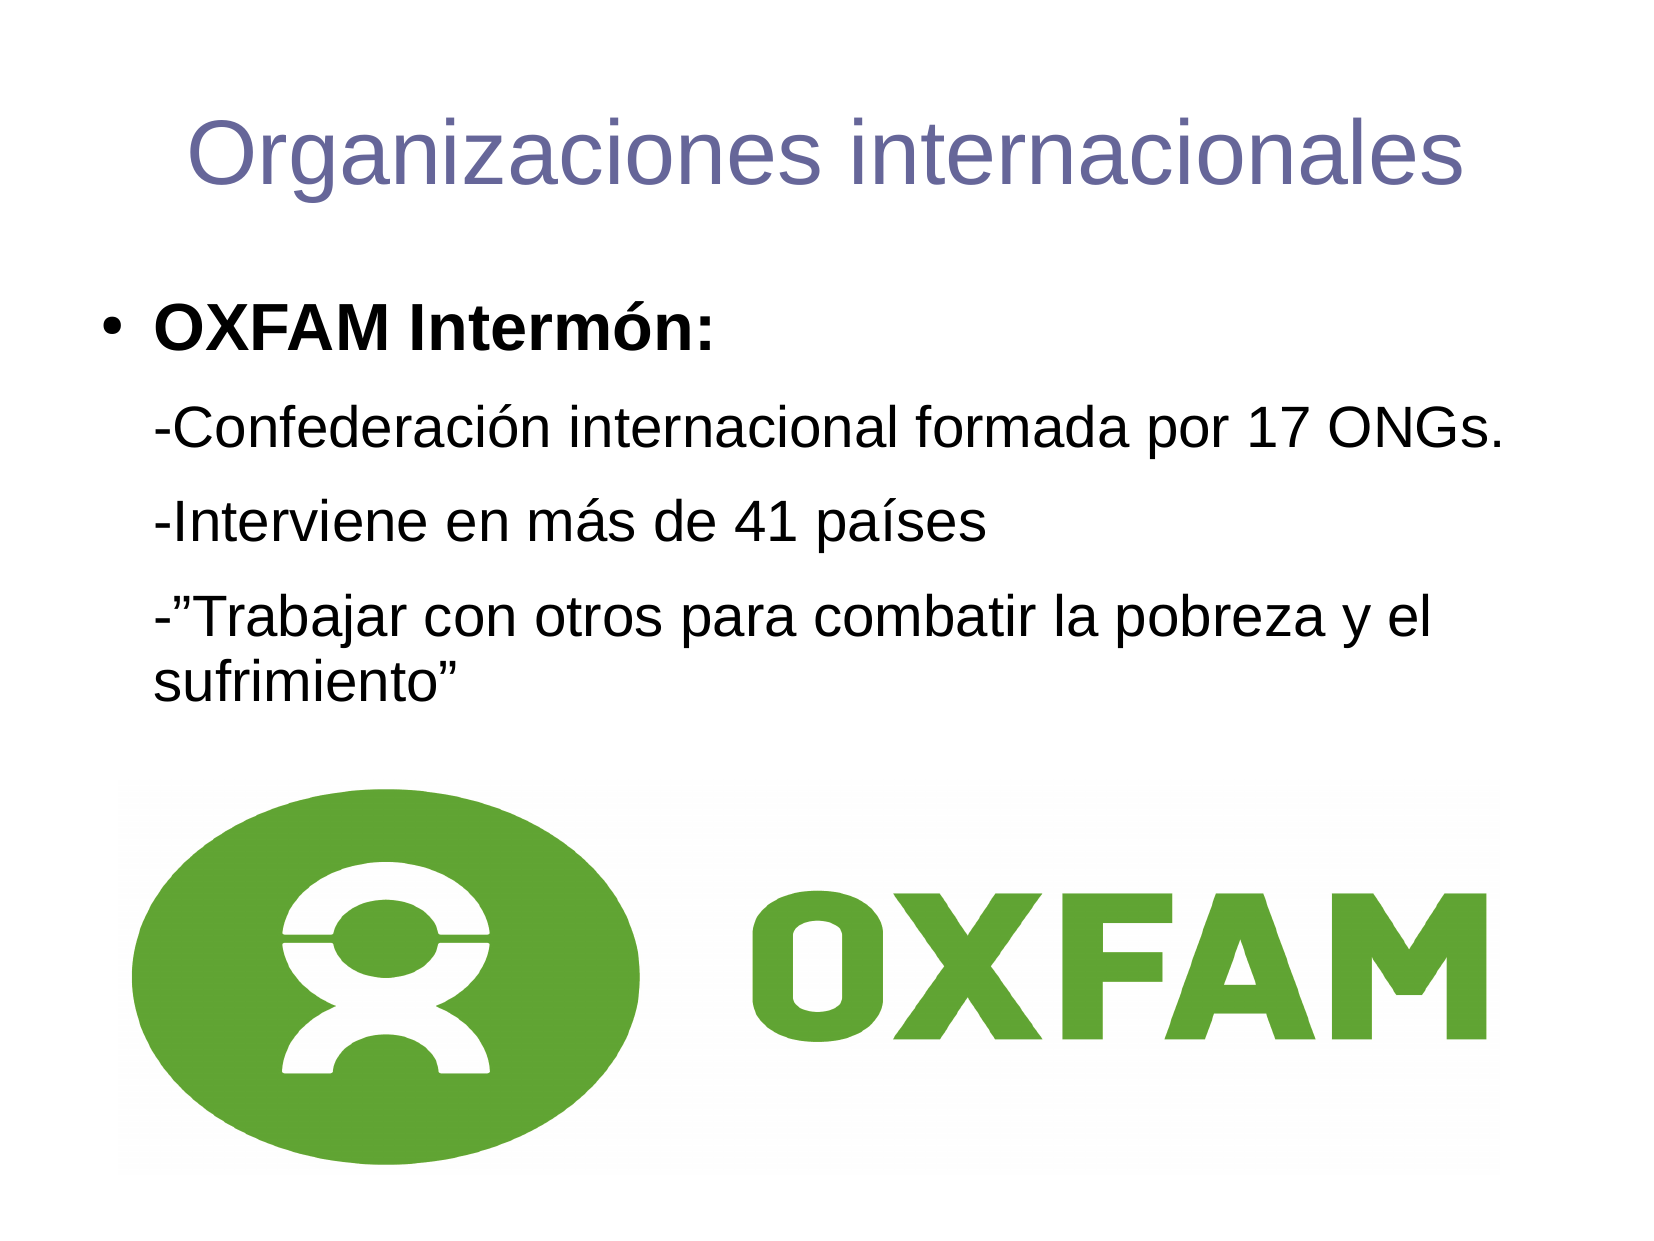

# Organizaciones internacionales
OXFAM Intermón:
-Confederación internacional formada por 17 ONGs.
-Interviene en más de 41 países
-”Trabajar con otros para combatir la pobreza y el sufrimiento”